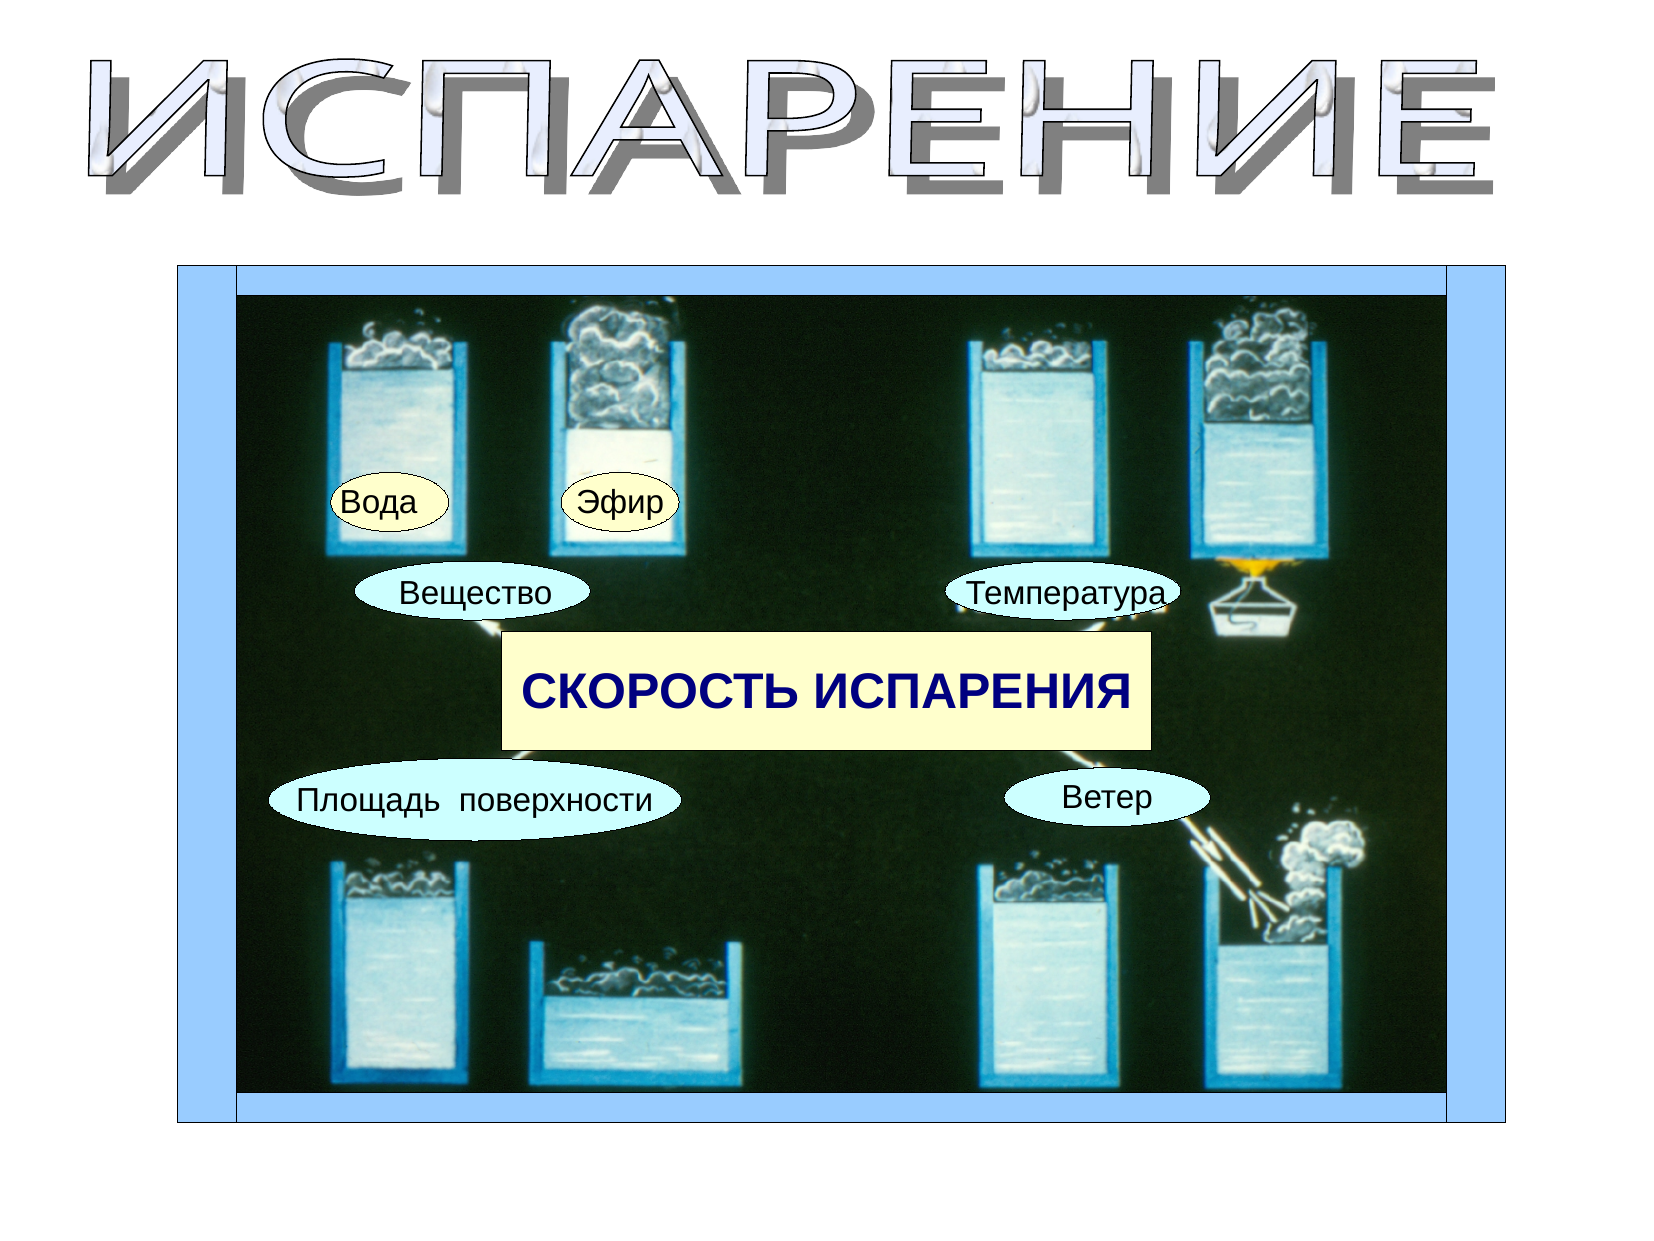

ИСПАРЕНИЕ
Эфир
Вода
Вещество
Температура
СКОРОСТЬ ИСПАРЕНИЯ
Площадь поверхности
Ветер